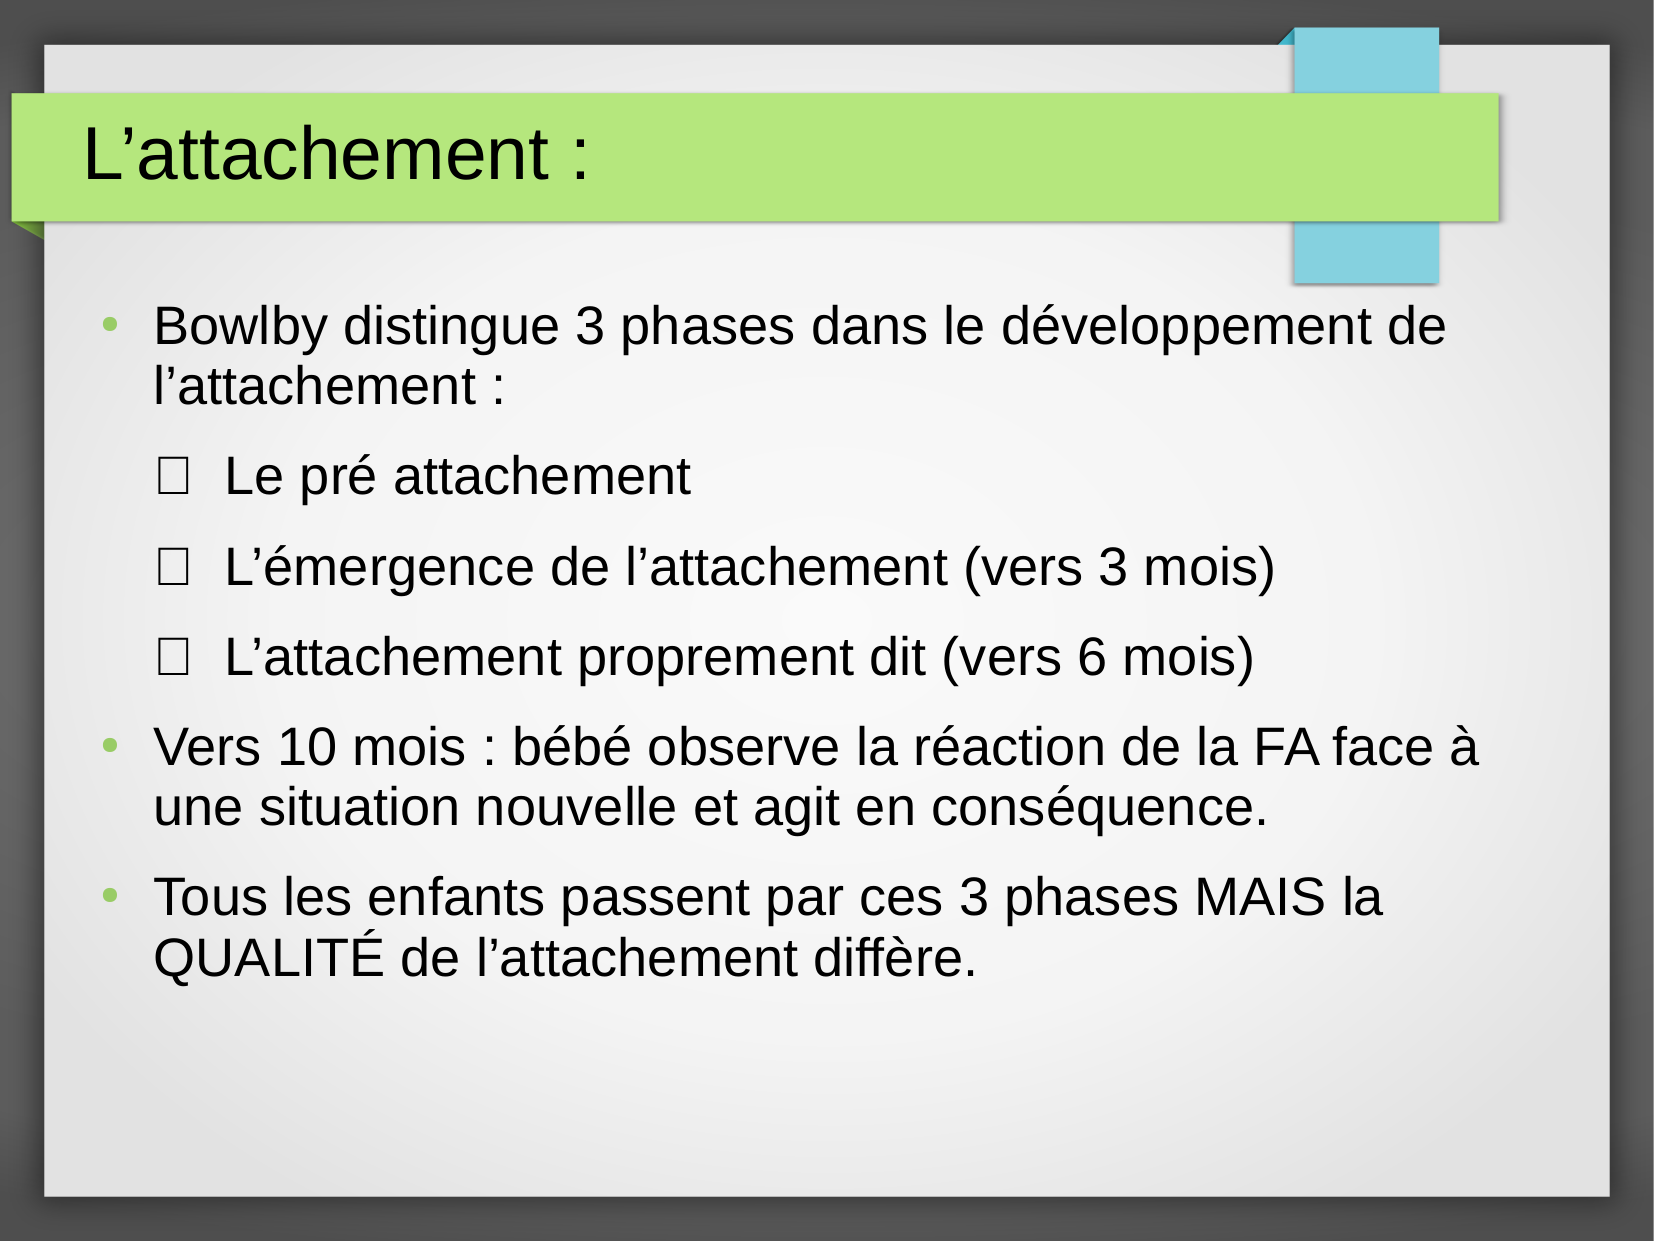

# L’attachement :
Bowlby distingue 3 phases dans le développement de l’attachement :
 Le pré attachement
 L’émergence de l’attachement (vers 3 mois)
 L’attachement proprement dit (vers 6 mois)
Vers 10 mois : bébé observe la réaction de la FA face à une situation nouvelle et agit en conséquence.
Tous les enfants passent par ces 3 phases MAIS la QUALITÉ de l’attachement diffère.